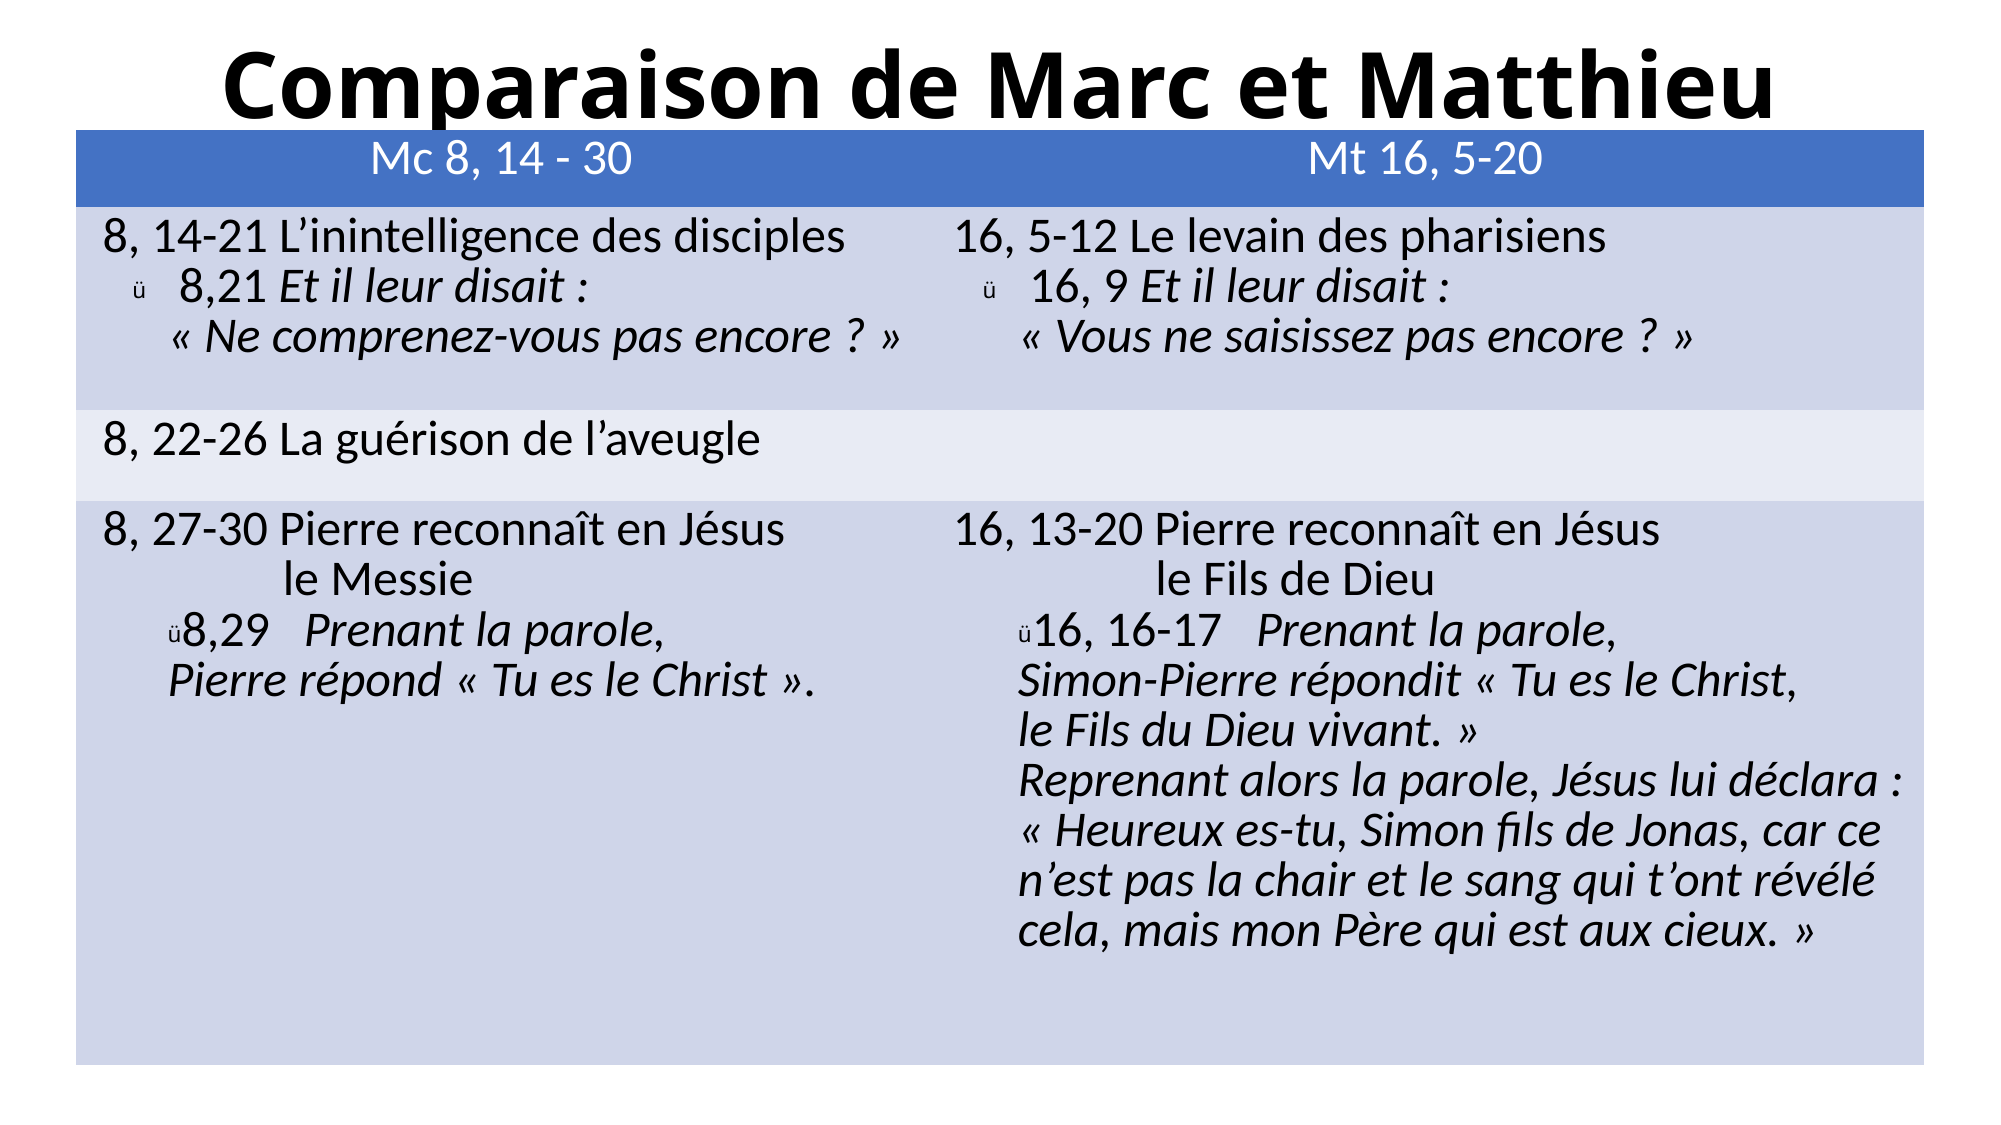

# Comparaison de Marc et Matthieu
| Mc 8, 14 - 30 | Mt 16, 5-20 |
| --- | --- |
| 8, 14-21 L’inintelligence des disciples 8,21 Et il leur disait : « Ne comprenez-vous pas encore ? » | 16, 5-12 Le levain des pharisiens 16, 9 Et il leur disait : « Vous ne saisissez pas encore ? » |
| 8, 22-26 La guérison de l’aveugle | |
| 8, 27-30 Pierre reconnaît en Jésus le Messie 8,29 Prenant la parole, Pierre répond « Tu es le Christ ». | 16, 13-20 Pierre reconnaît en Jésus le Fils de Dieu 16, 16-17 Prenant la parole, Simon-Pierre répondit « Tu es le Christ, le Fils du Dieu vivant. » Reprenant alors la parole, Jésus lui déclara : « Heureux es-tu, Simon fils de Jonas, car ce n’est pas la chair et le sang qui t’ont révélé cela, mais mon Père qui est aux cieux. » |